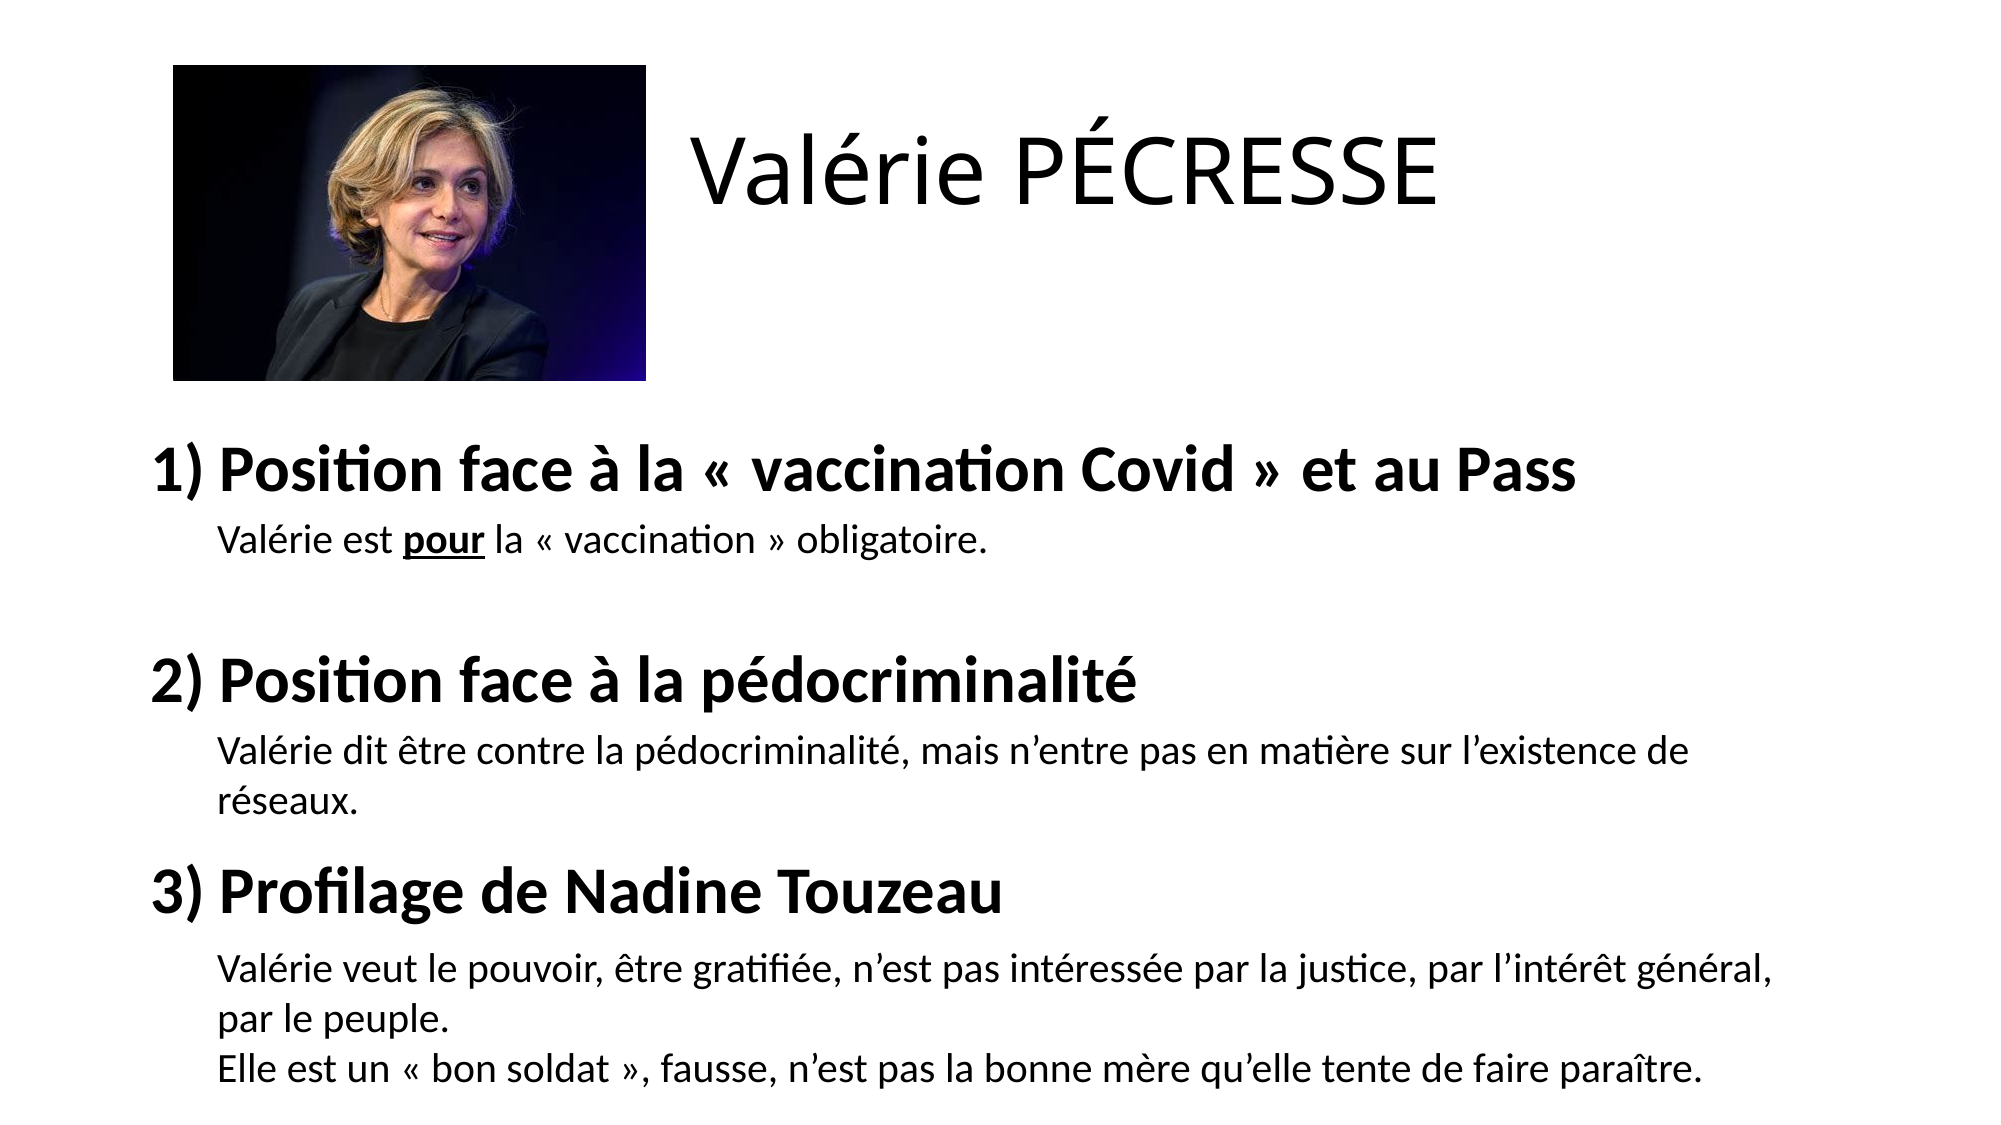

# Valérie PÉCRESSE
1) Position face à la « vaccination Covid » et au Pass
Valérie est pour la « vaccination » obligatoire.
2) Position face à la pédocriminalité
Valérie dit être contre la pédocriminalité, mais n’entre pas en matière sur l’existence de réseaux.
3) Profilage de Nadine Touzeau
Valérie veut le pouvoir, être gratifiée, n’est pas intéressée par la justice, par l’intérêt général,
par le peuple.
Elle est un « bon soldat », fausse, n’est pas la bonne mère qu’elle tente de faire paraître.